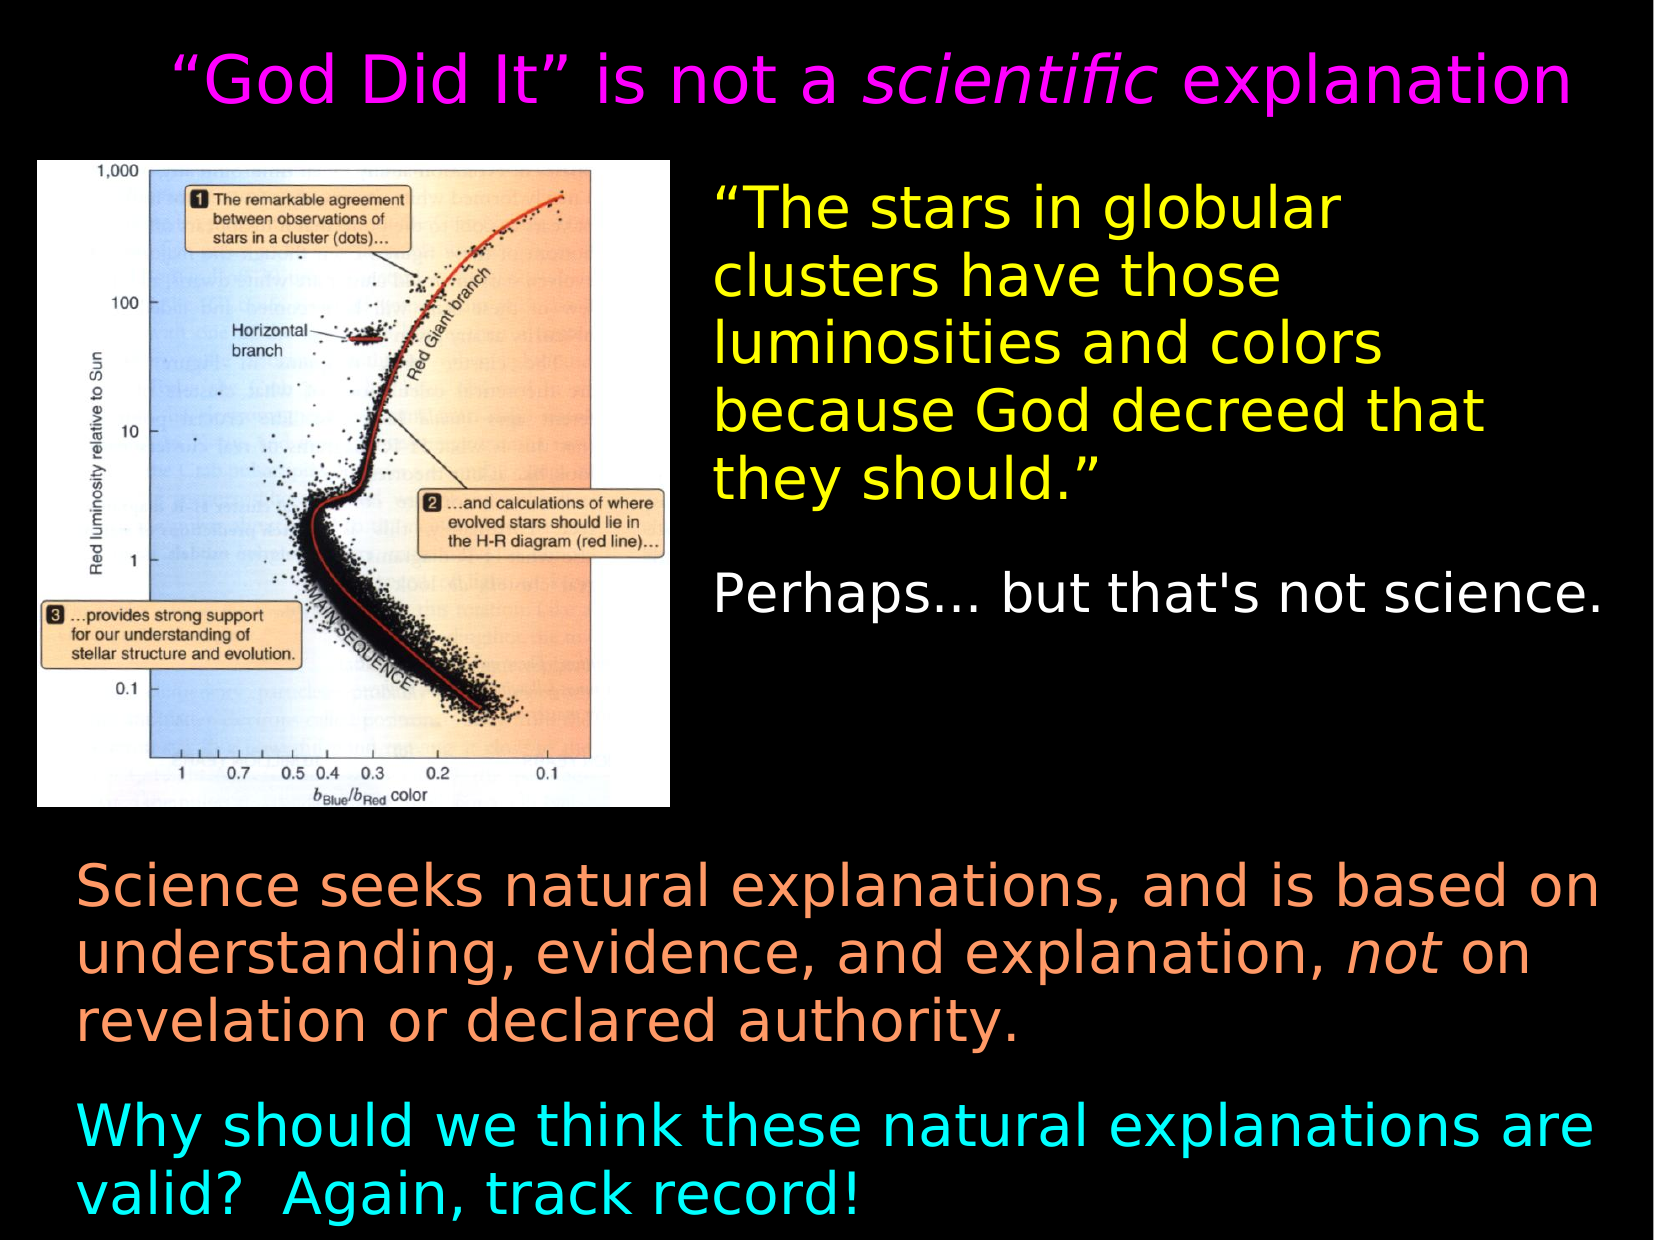

“God Did It” is not a scientific explanation
“The stars in globular clusters have those luminosities and colors because God decreed that they should.”
Perhaps... but that's not science.
Science seeks natural explanations, and is based on understanding, evidence, and explanation, not on revelation or declared authority.
Why should we think these natural explanations are valid? Again, track record!